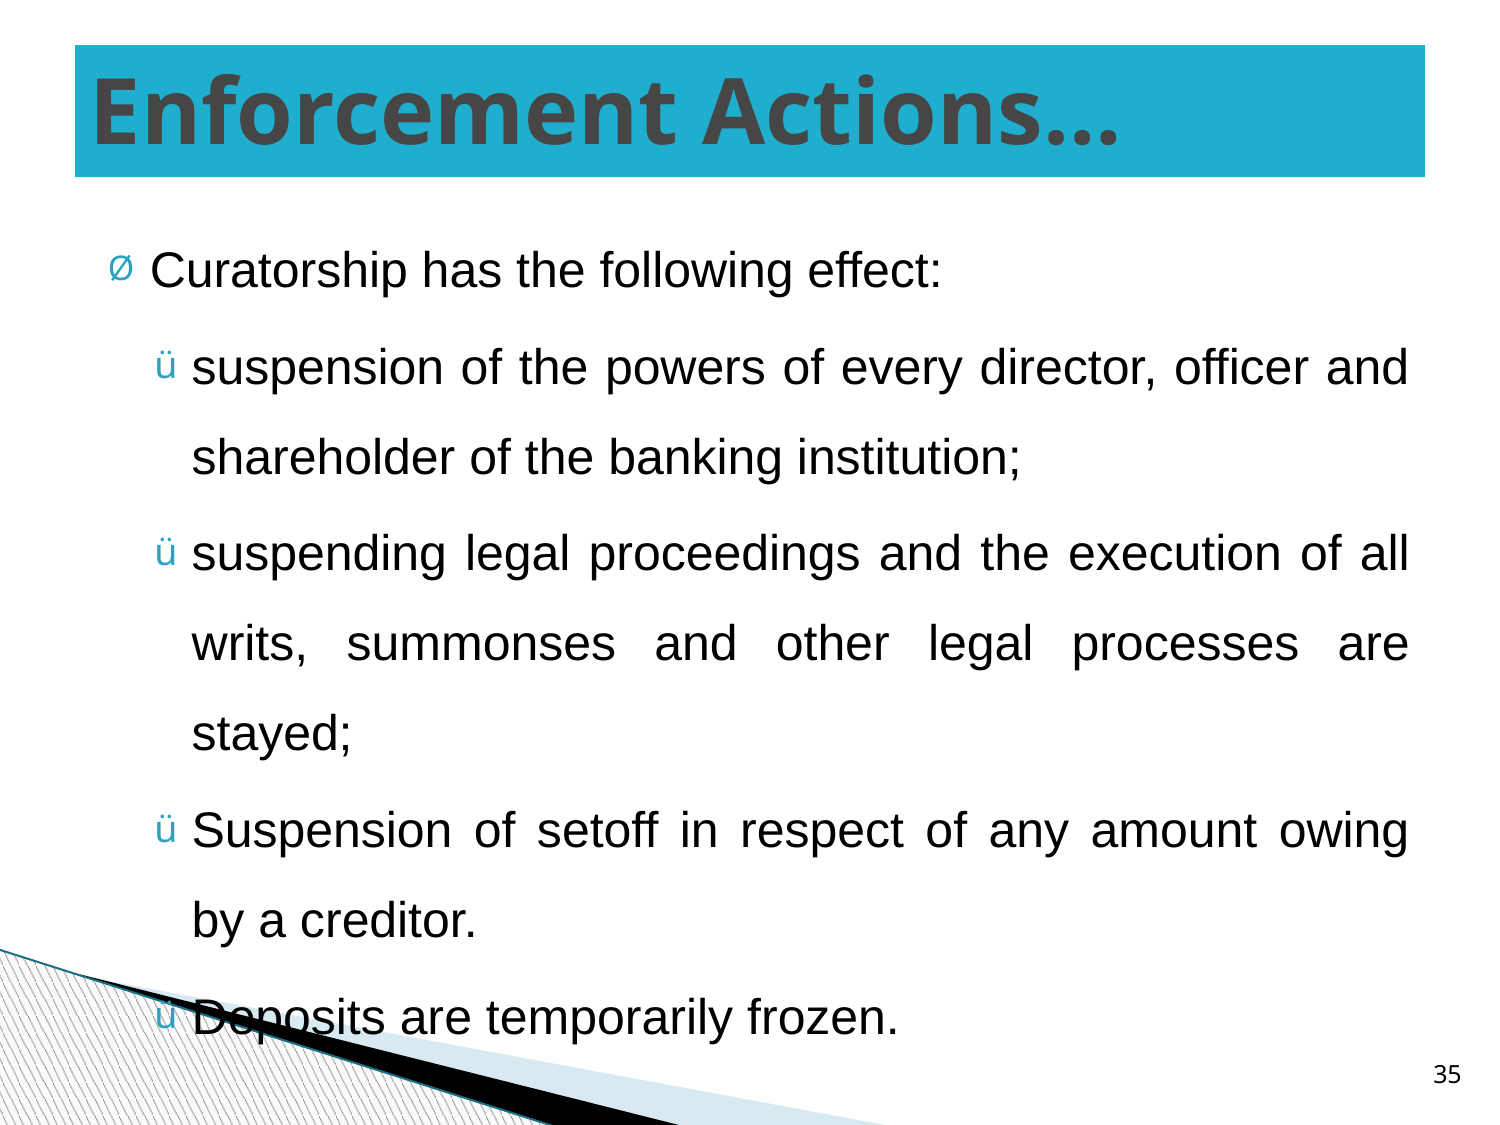

# Enforcement Actions…
Curatorship has the following effect:
suspension of the powers of every director, officer and shareholder of the banking institution;
suspending legal proceedings and the execution of all writs, summonses and other legal processes are stayed;
Suspension of setoff in respect of any amount owing by a creditor.
Deposits are temporarily frozen.